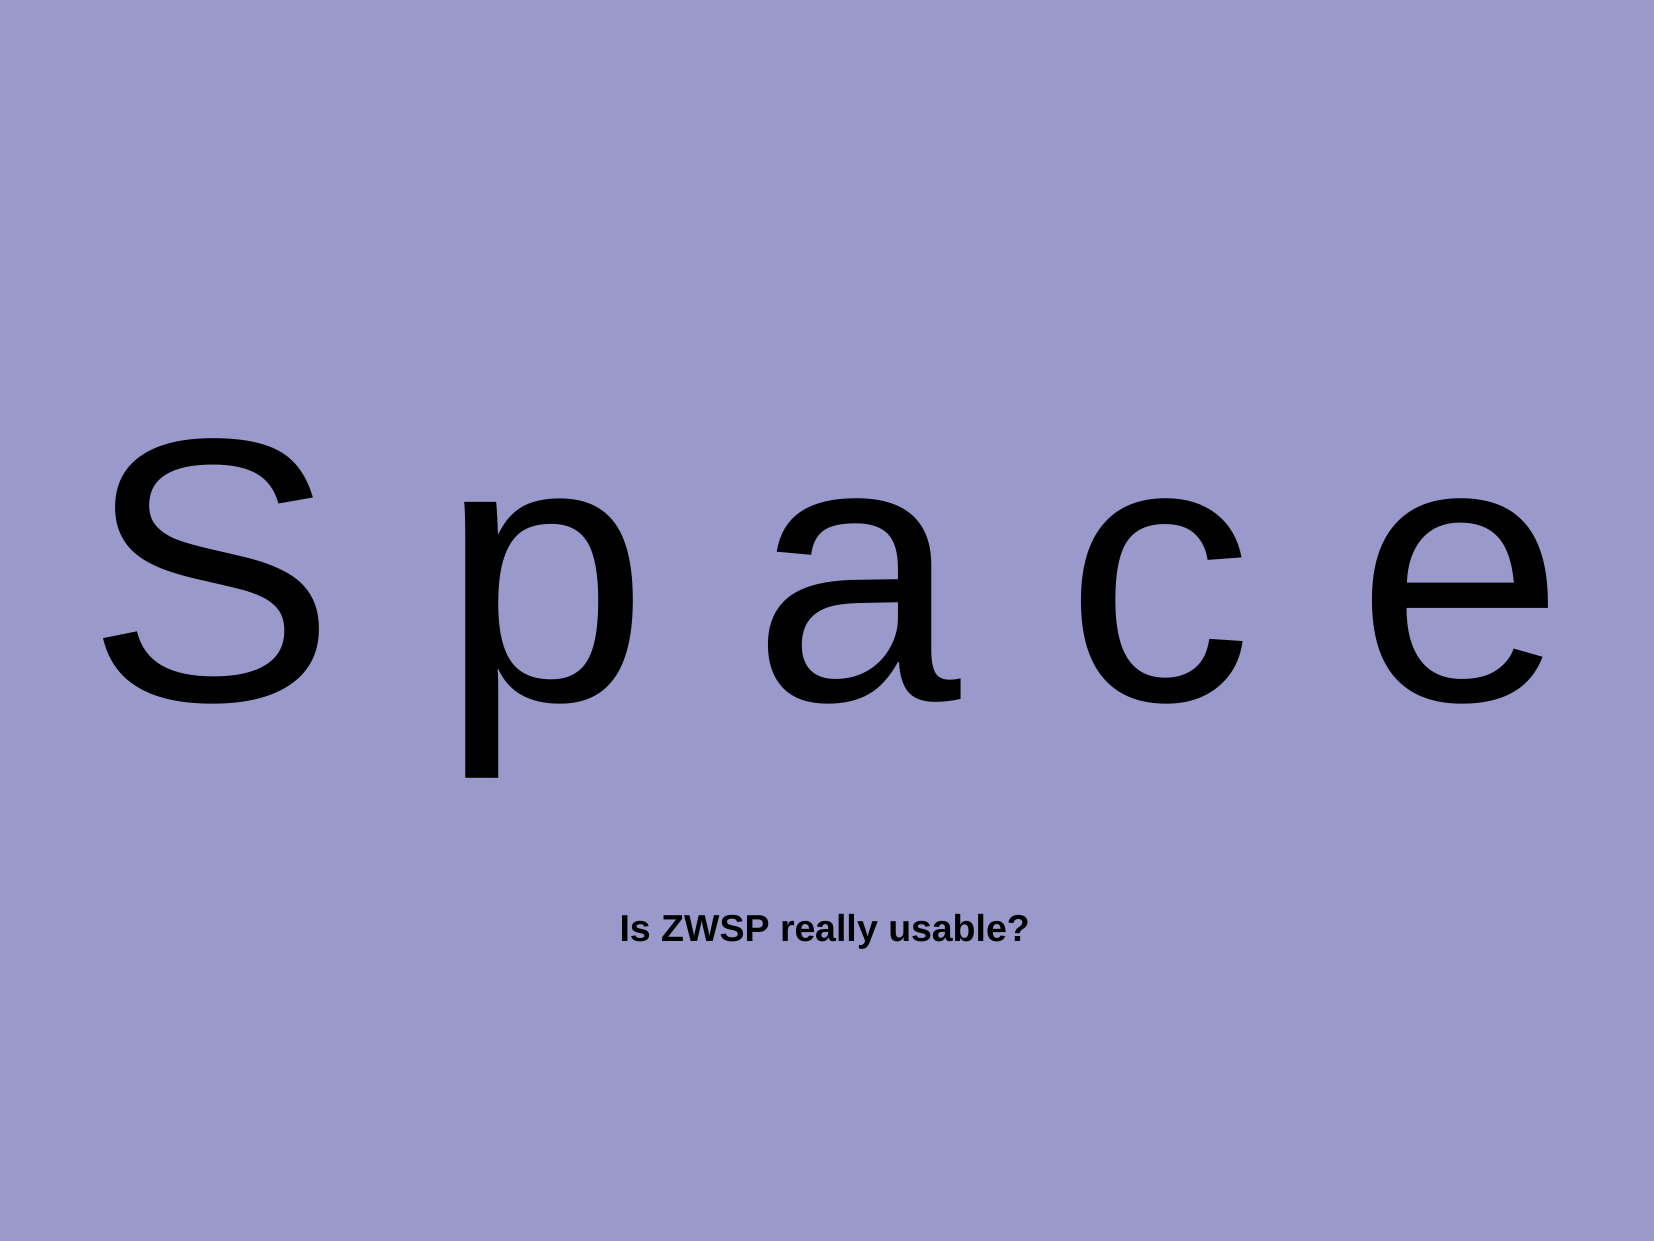

# S p a c e
Is ZWSP really usable?